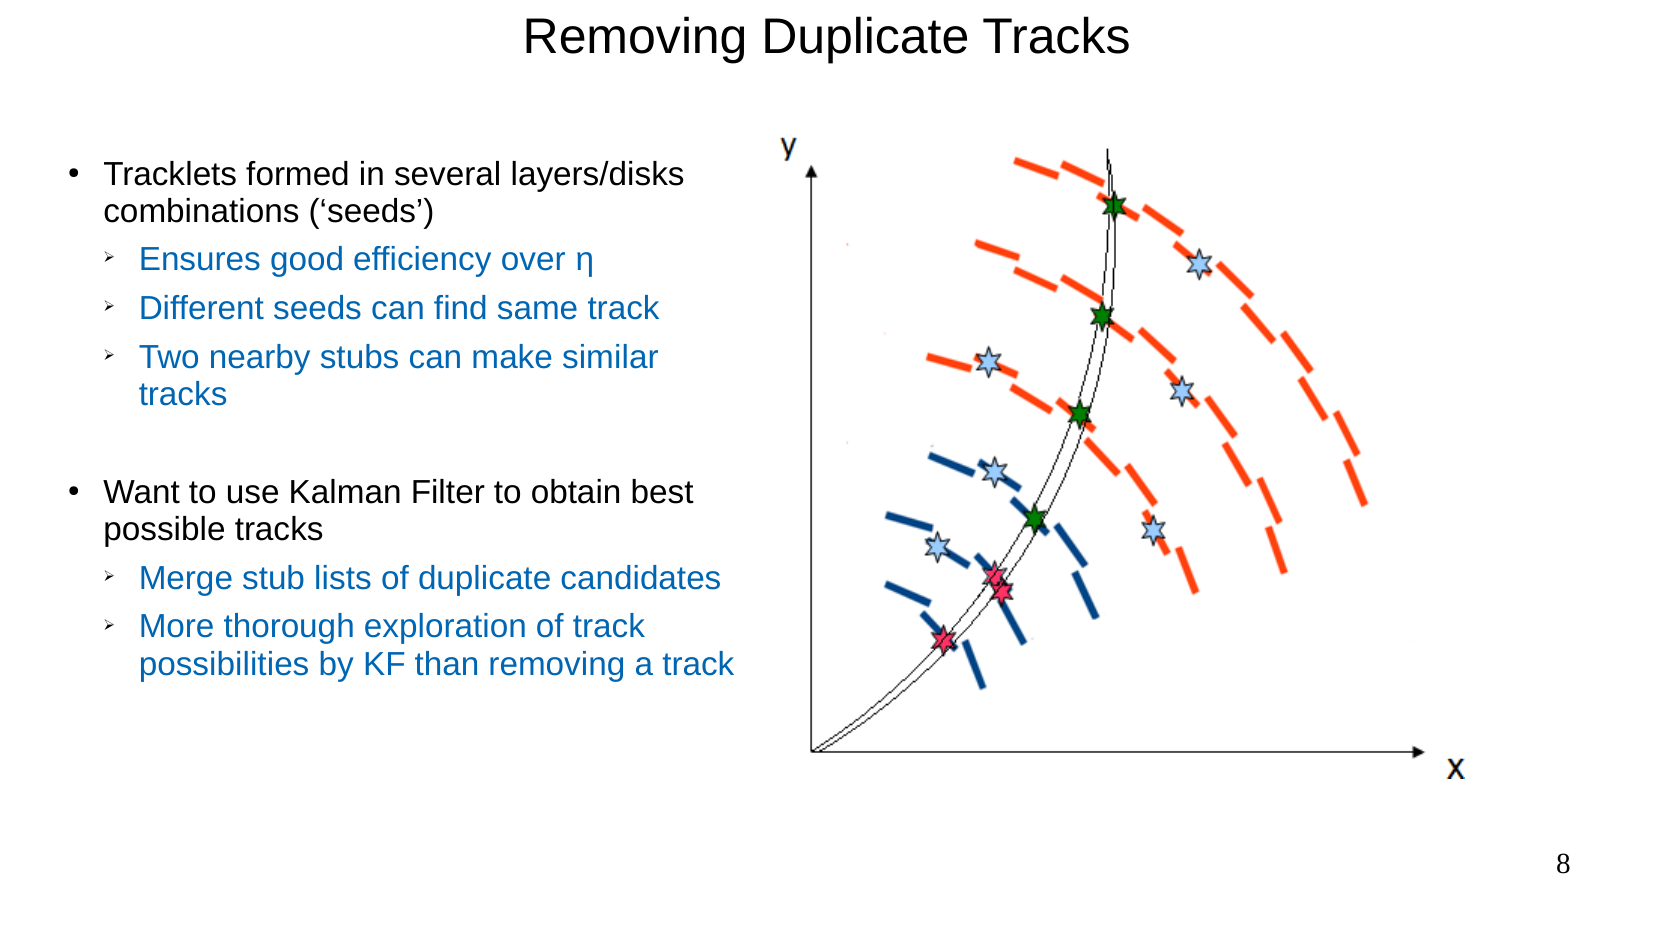

# Removing Duplicate Tracks
Tracklets formed in several layers/disks combinations (‘seeds’)
Ensures good efficiency over η
Different seeds can find same track
Two nearby stubs can make similar tracks
Want to use Kalman Filter to obtain best possible tracks
Merge stub lists of duplicate candidates
More thorough exploration of track possibilities by KF than removing a track
8